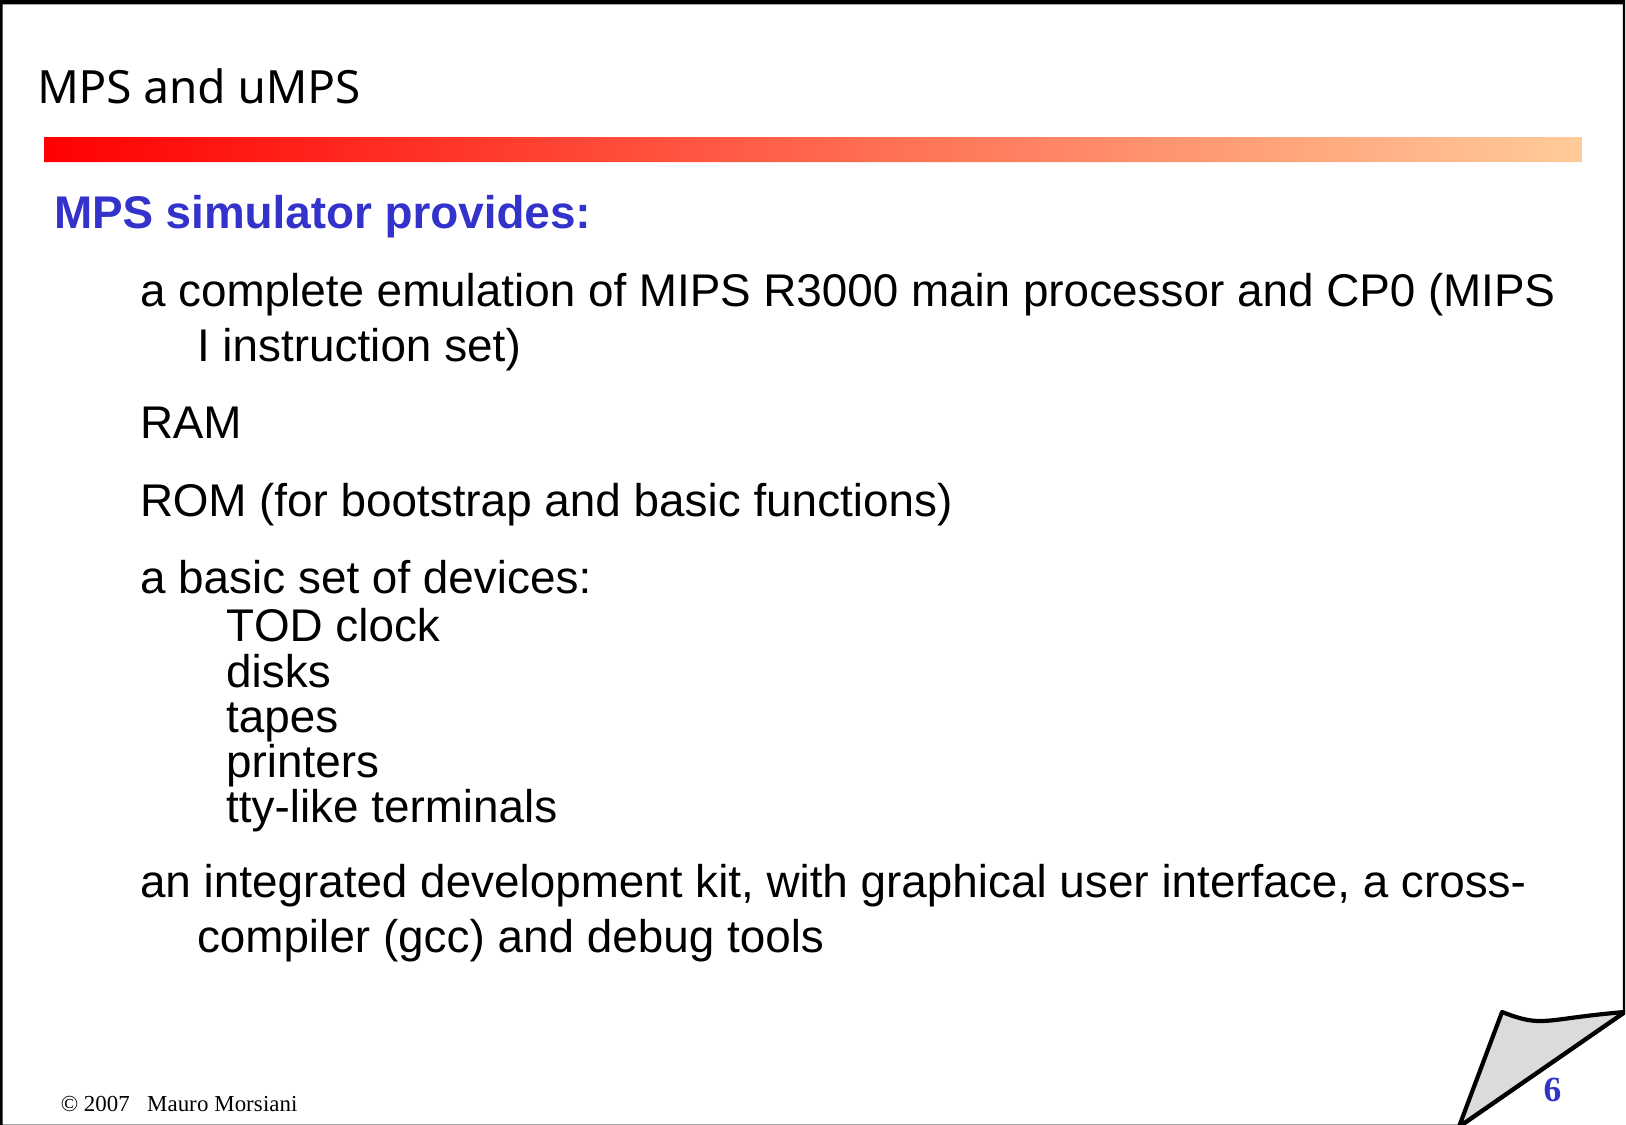

MPS and uMPS
# MPS simulator provides:
a complete emulation of MIPS R3000 main processor and CP0 (MIPS I instruction set)
RAM
ROM (for bootstrap and basic functions)
a basic set of devices:
TOD clock
disks
tapes
printers
tty-like terminals
an integrated development kit, with graphical user interface, a cross-compiler (gcc) and debug tools